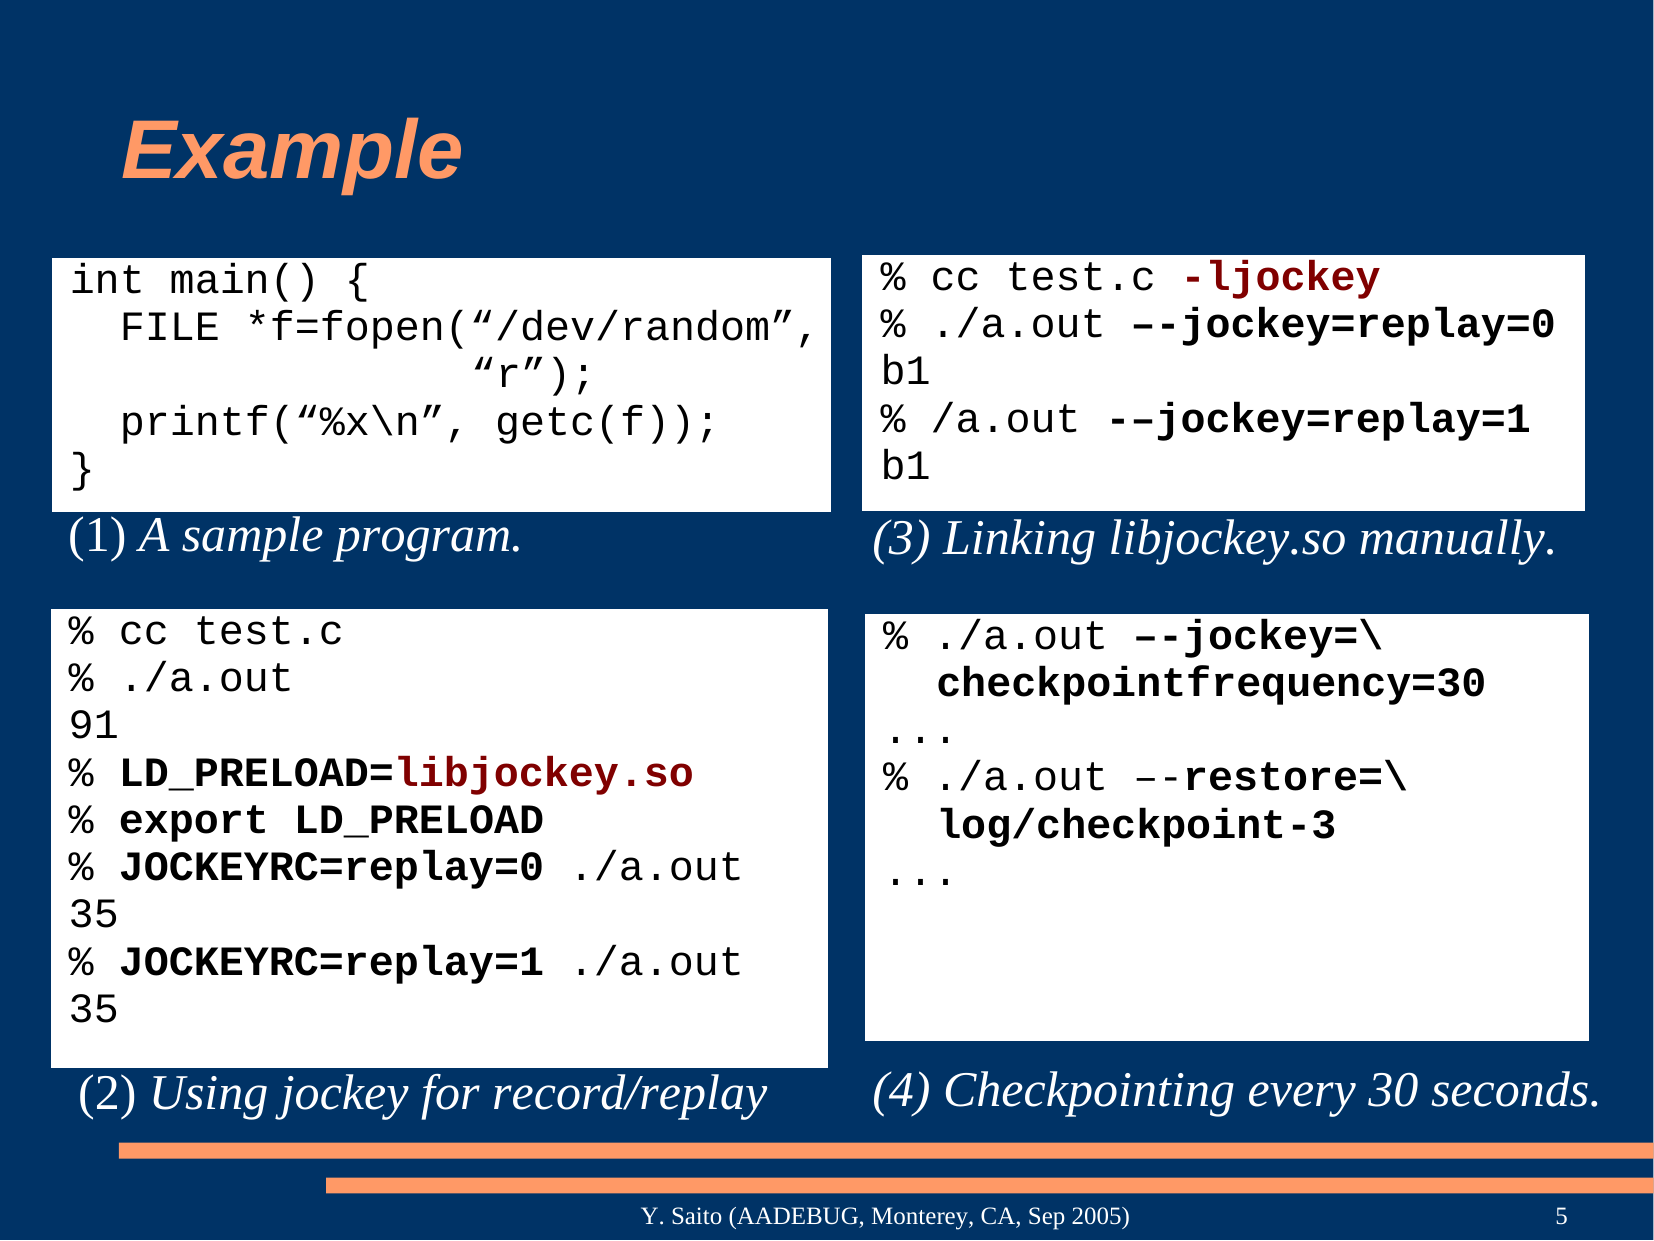

# Example
% cc test.c -ljockey
% ./a.out –-jockey=replay=0
b1
% /a.out -–jockey=replay=1
b1
(3) Linking libjockey.so manually.
int main() {
 FILE *f=fopen(“/dev/random”,
 “r”);
 printf(“%x\n”, getc(f));
}
(1) A sample program.
% cc test.c
% ./a.out
91
% LD_PRELOAD=libjockey.so
% export LD_PRELOAD
% JOCKEYRC=replay=0 ./a.out
35
% JOCKEYRC=replay=1 ./a.out
35
% ./a.out –-jockey=\ checkpointfrequency=30
...
% ./a.out –-restore=\ log/checkpoint-3
...
(4) Checkpointing every 30 seconds.
(2) Using jockey for record/replay